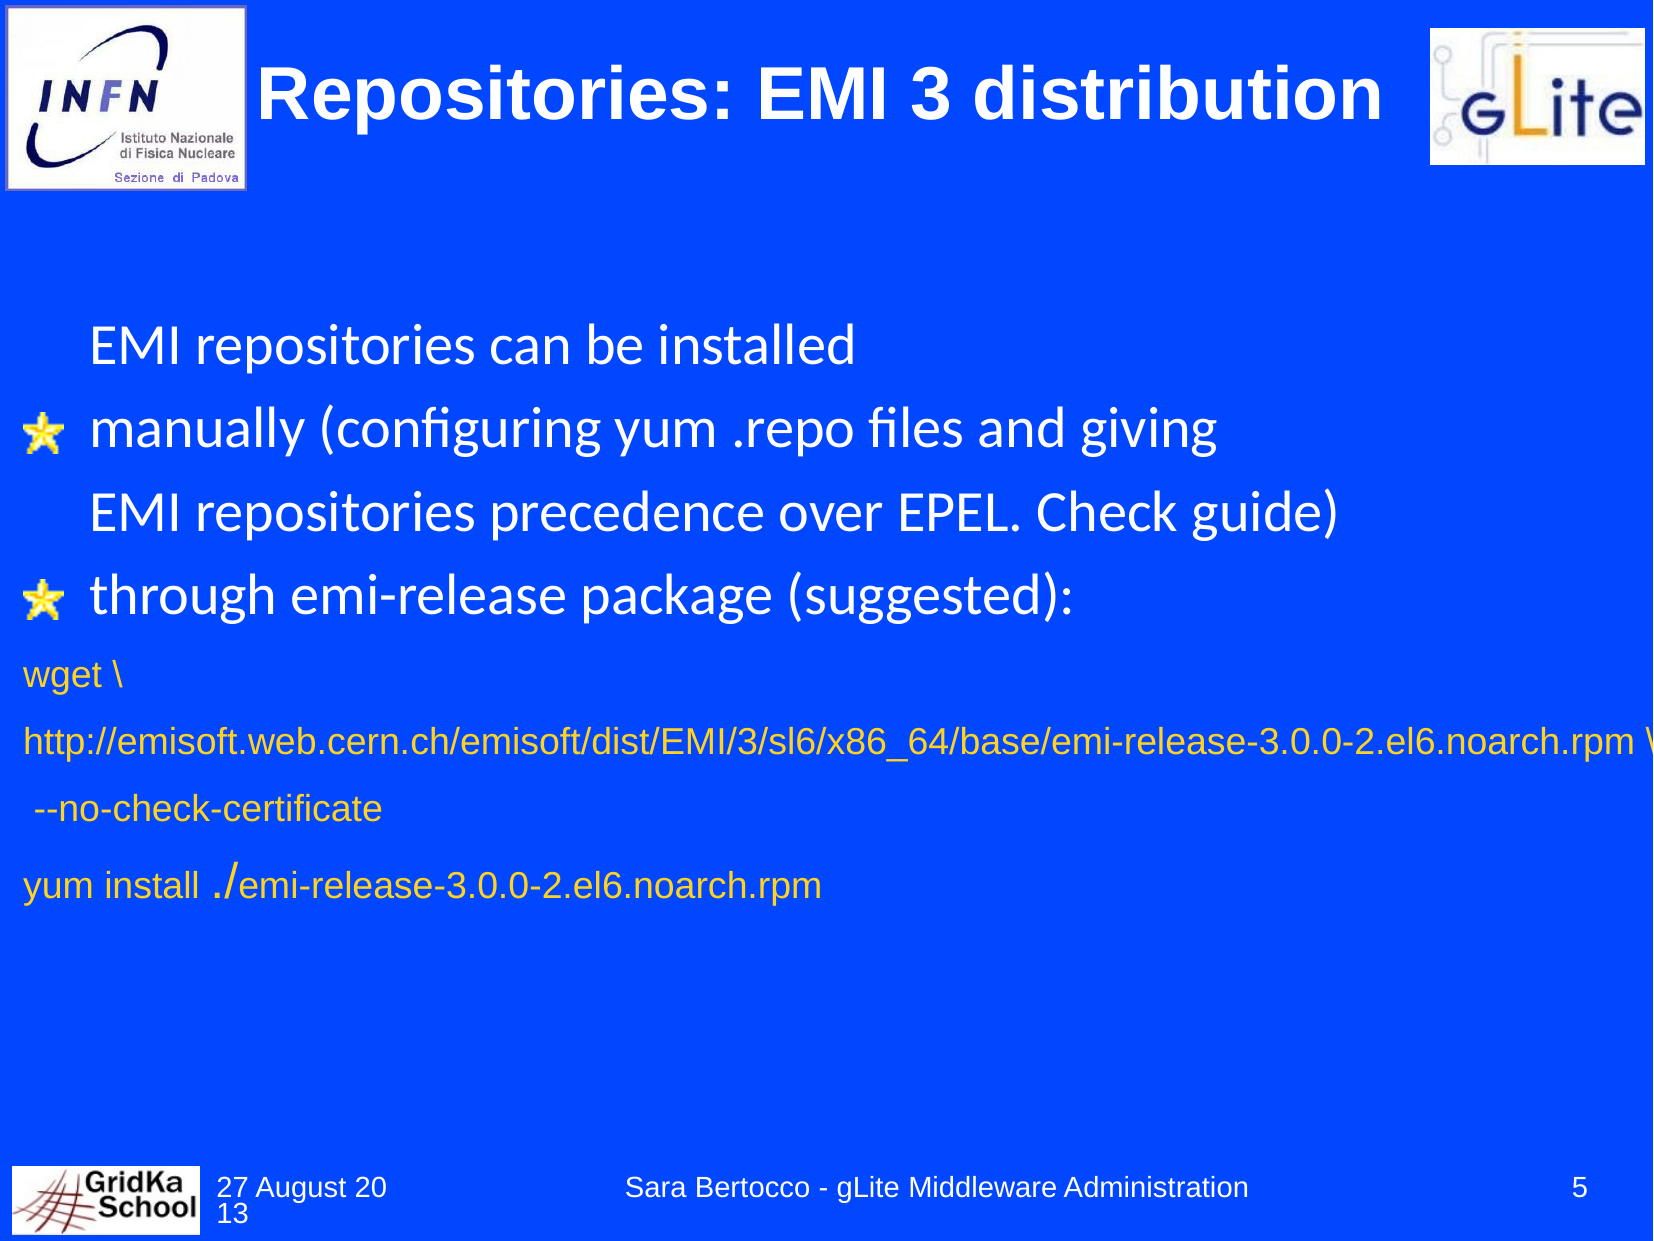

# Repositories: EMI 3 distribution
EMI repositories can be installed
manually (configuring yum .repo files and giving
EMI repositories precedence over EPEL. Check guide)
through emi-release package (suggested):
wget \
http://emisoft.web.cern.ch/emisoft/dist/EMI/3/sl6/x86_64/base/emi-release-3.0.0-2.el6.noarch.rpm \
 --no-check-certificate
yum install ./emi-release-3.0.0-2.el6.noarch.rpm
27 August 2013
Sara Bertocco - gLite Middleware Administration
5